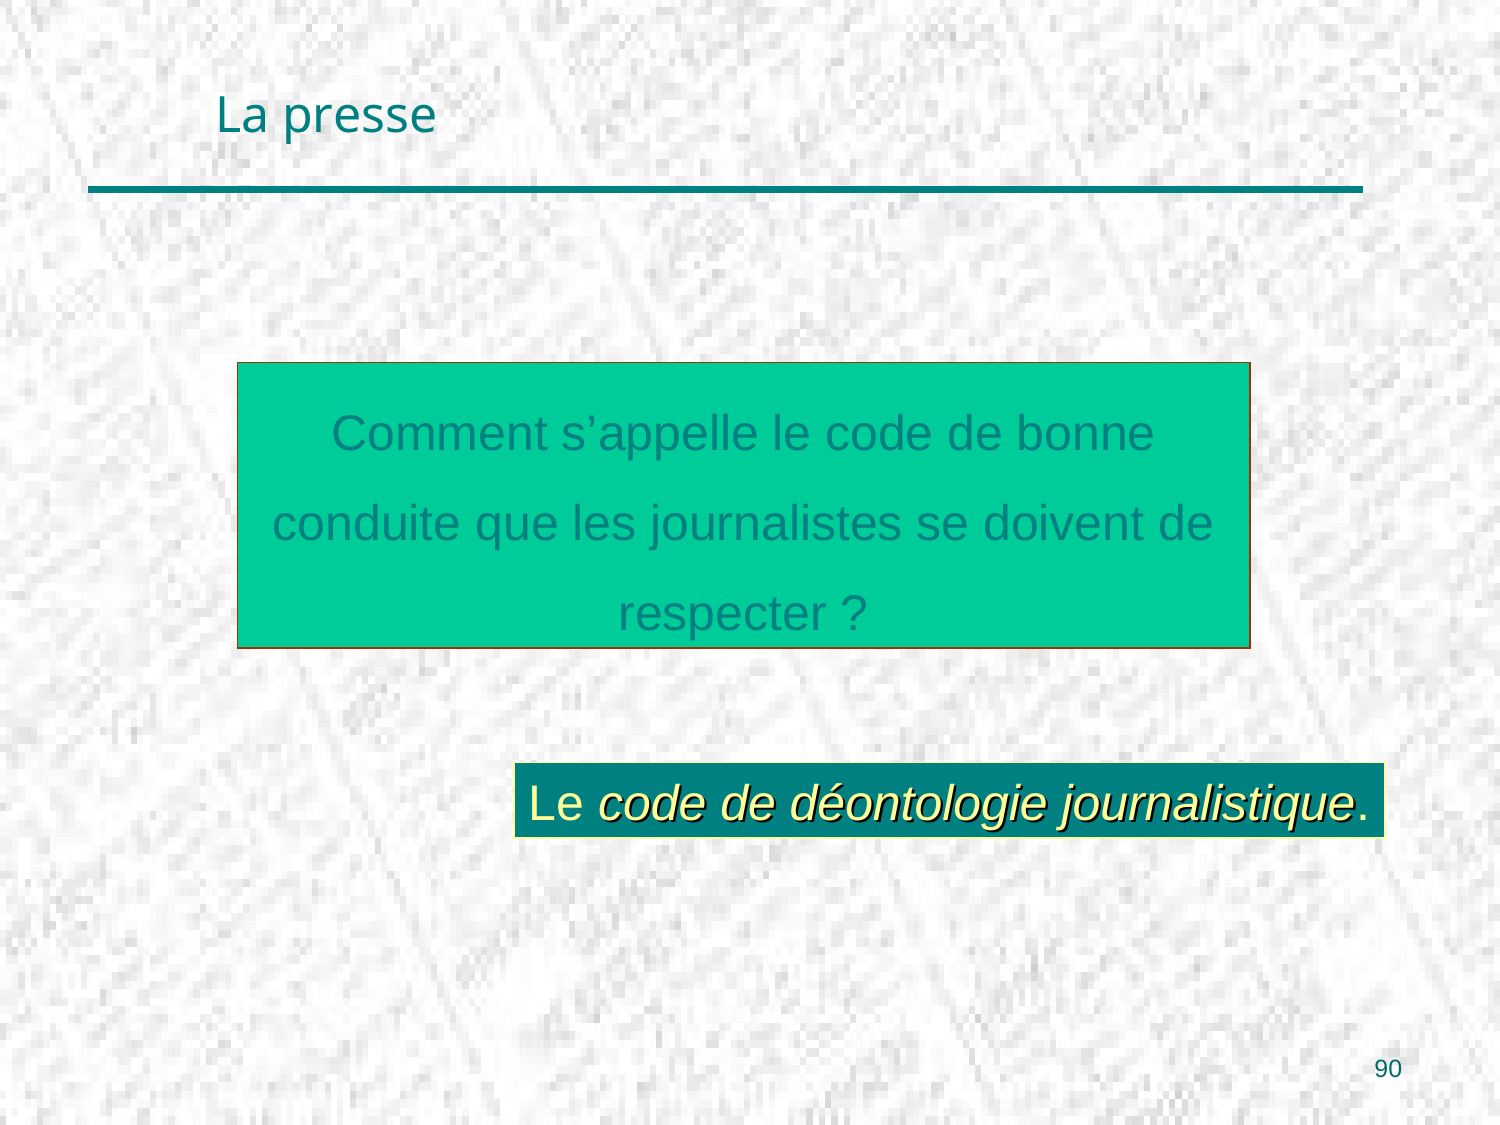

La presse
Comment s’appelle le code de bonne conduite que les journalistes se doivent de respecter ?
Le code de déontologie journalistique.
90